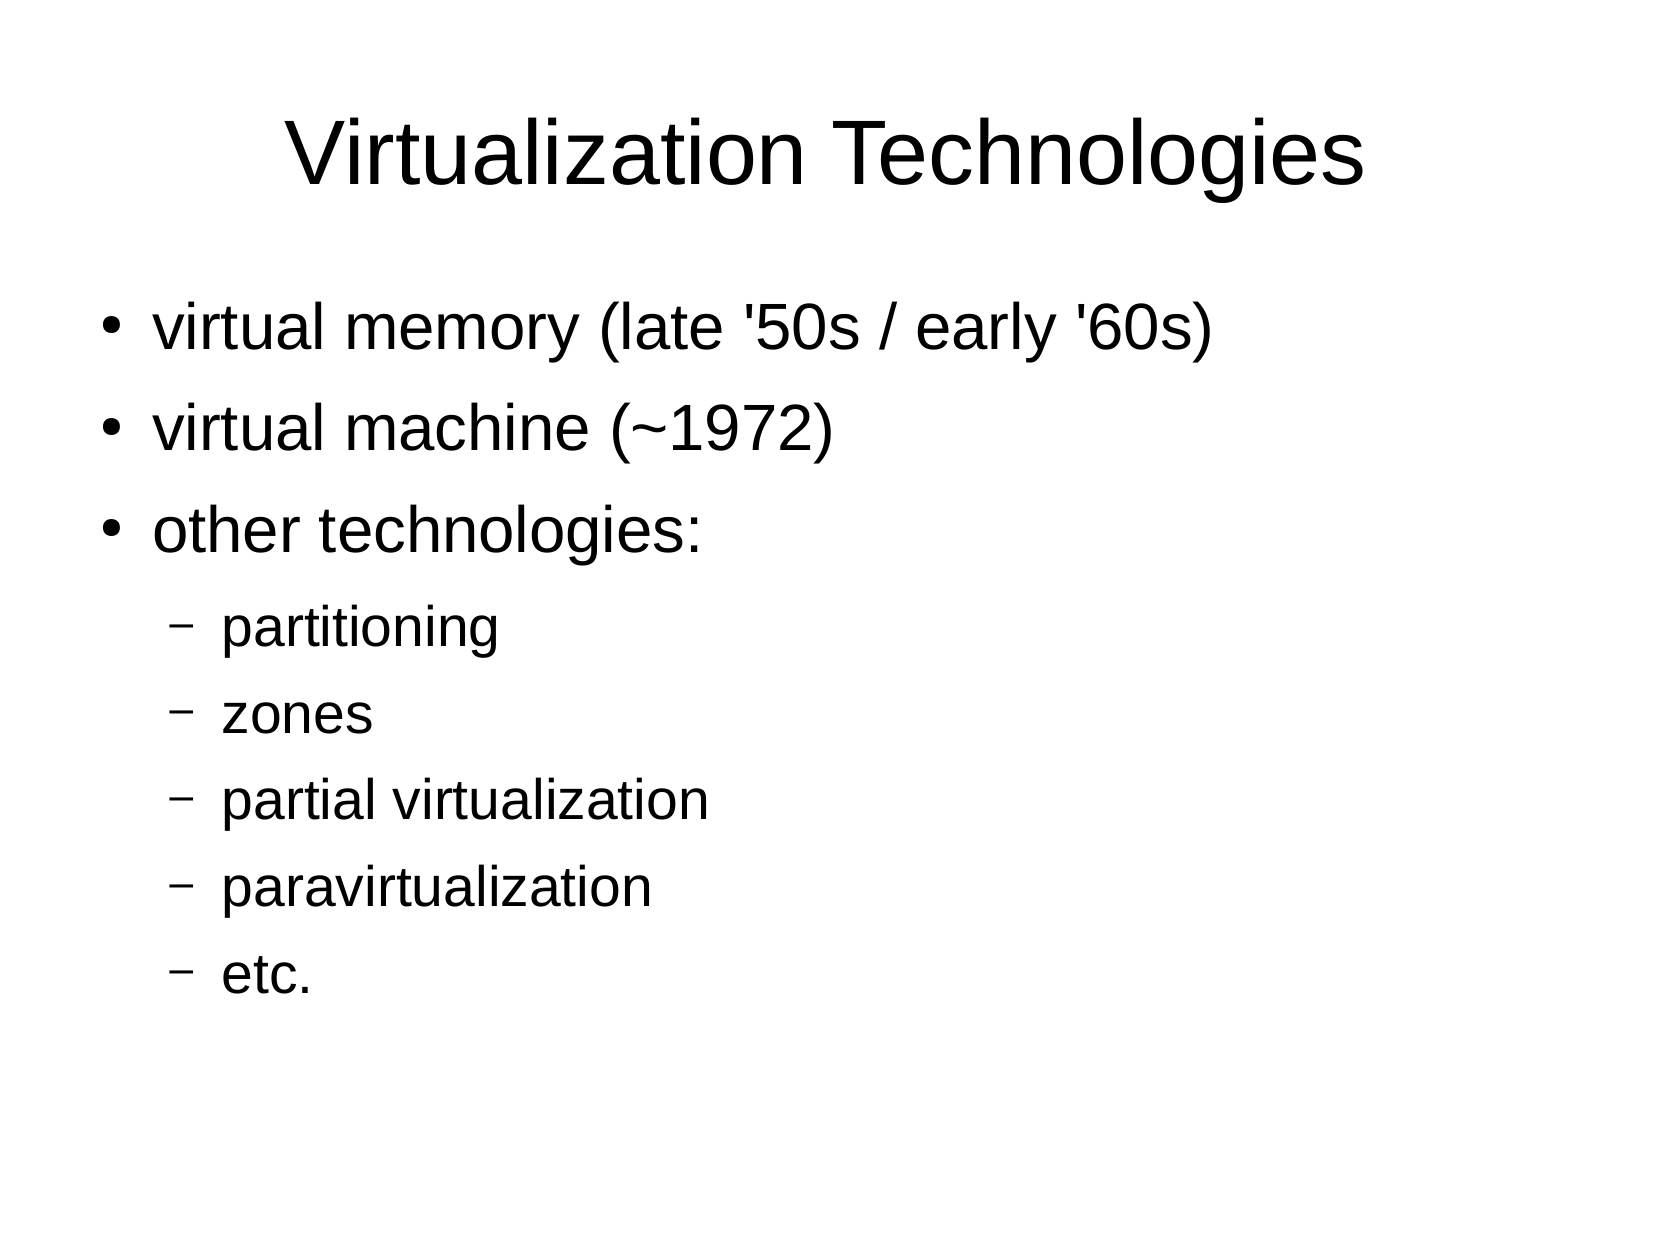

# Virtualization Technologies
virtual memory (late '50s / early '60s)
virtual machine (~1972)
other technologies:
partitioning
zones
partial virtualization
paravirtualization
etc.